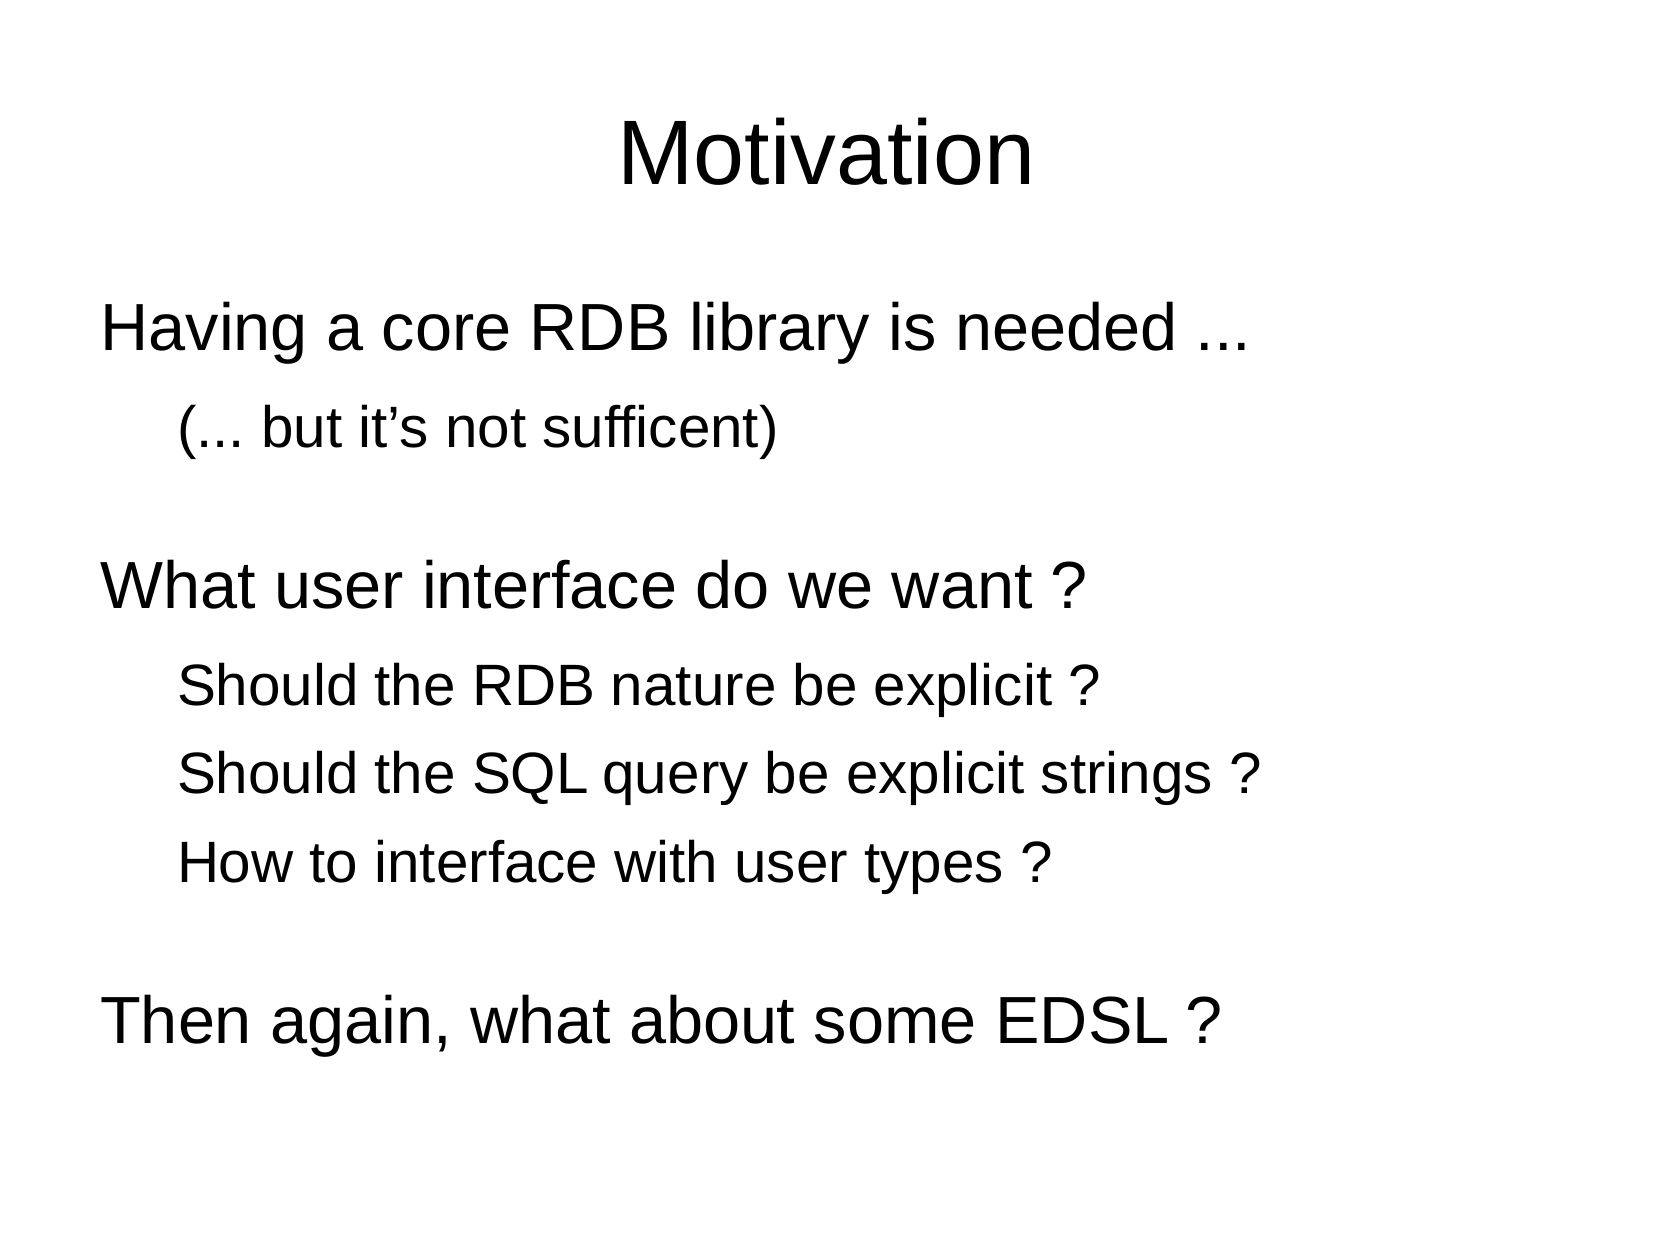

# Motivation
Having a core RDB library is needed ...
(... but it’s not sufficent)
What user interface do we want ?
Should the RDB nature be explicit ?
Should the SQL query be explicit strings ?
How to interface with user types ?
Then again, what about some EDSL ?